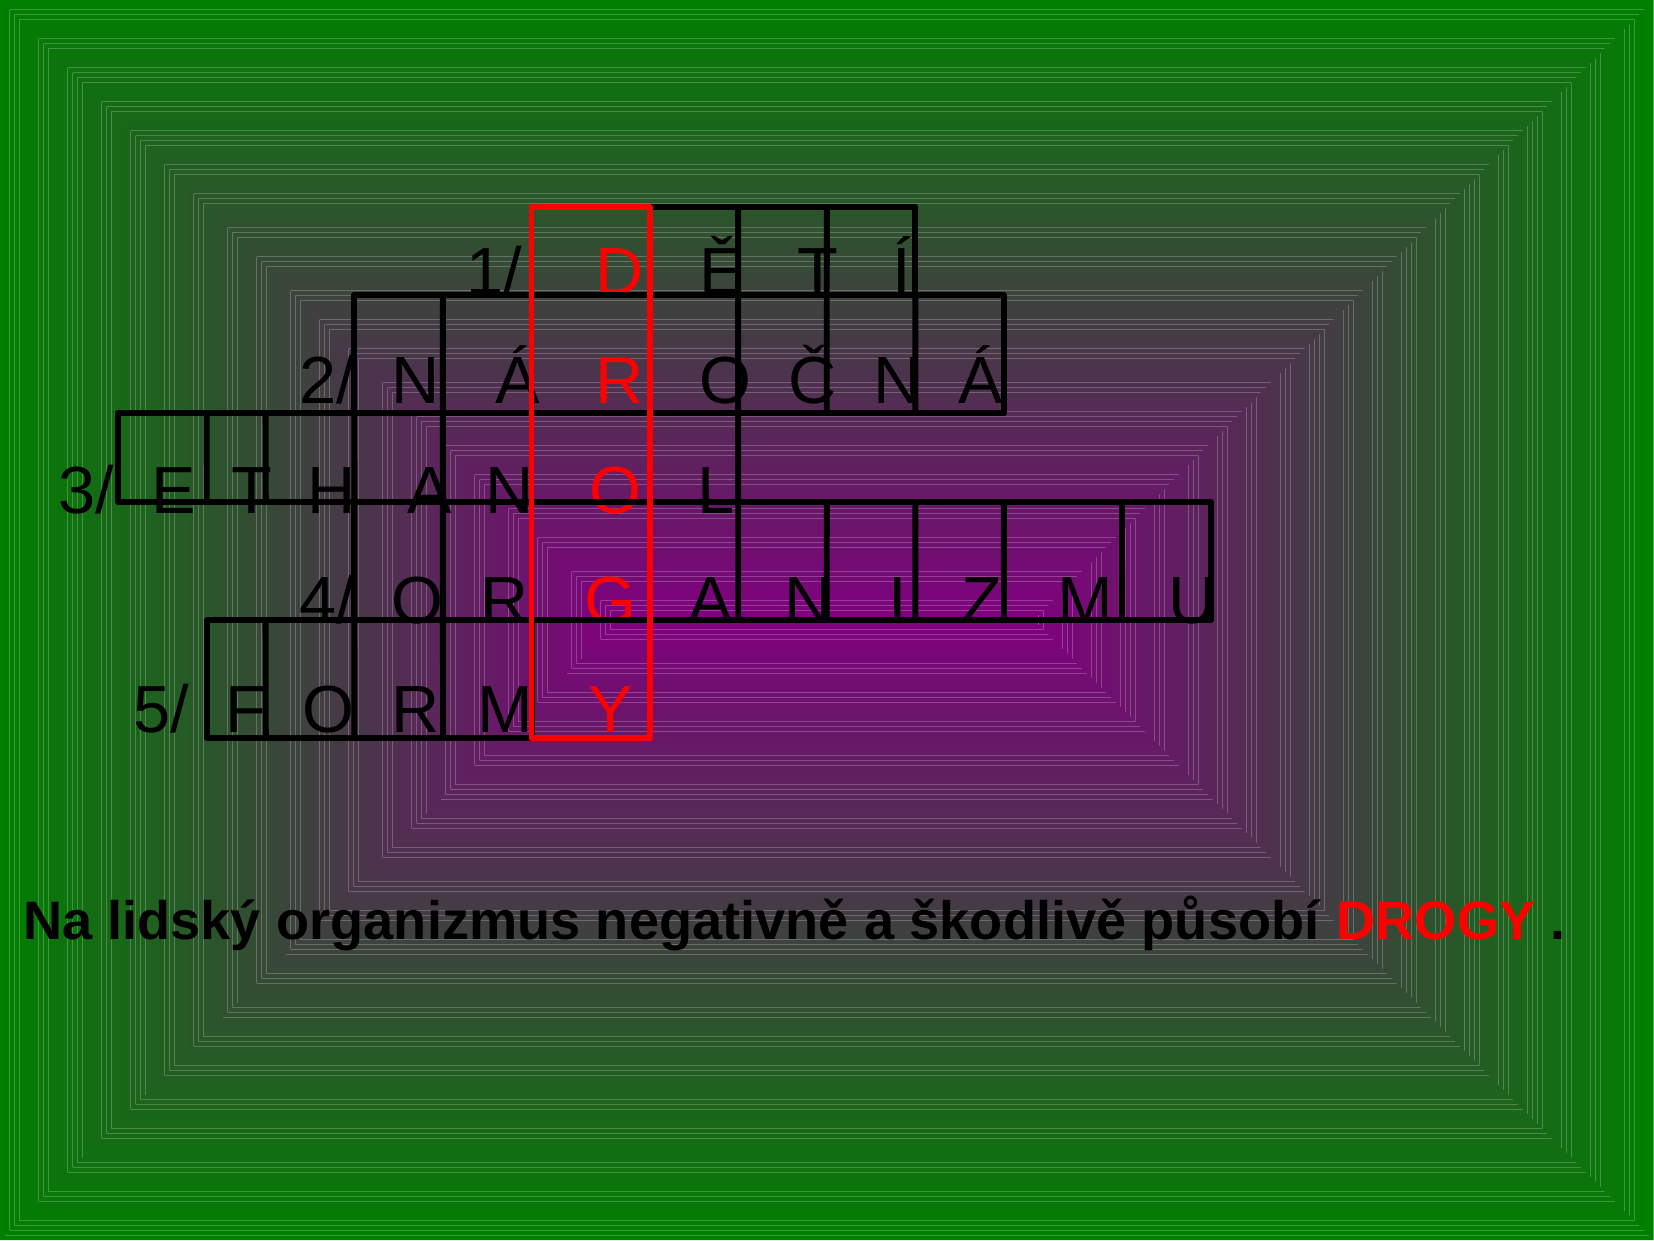

# 1/ D Ě T Í
 2/ N Á R O Č N Á
3/ E T H A N O L
 4/ O R G A N I Z M U
 5/ F O R M Y
Na lidský organizmus negativně a škodlivě působí DROGY .